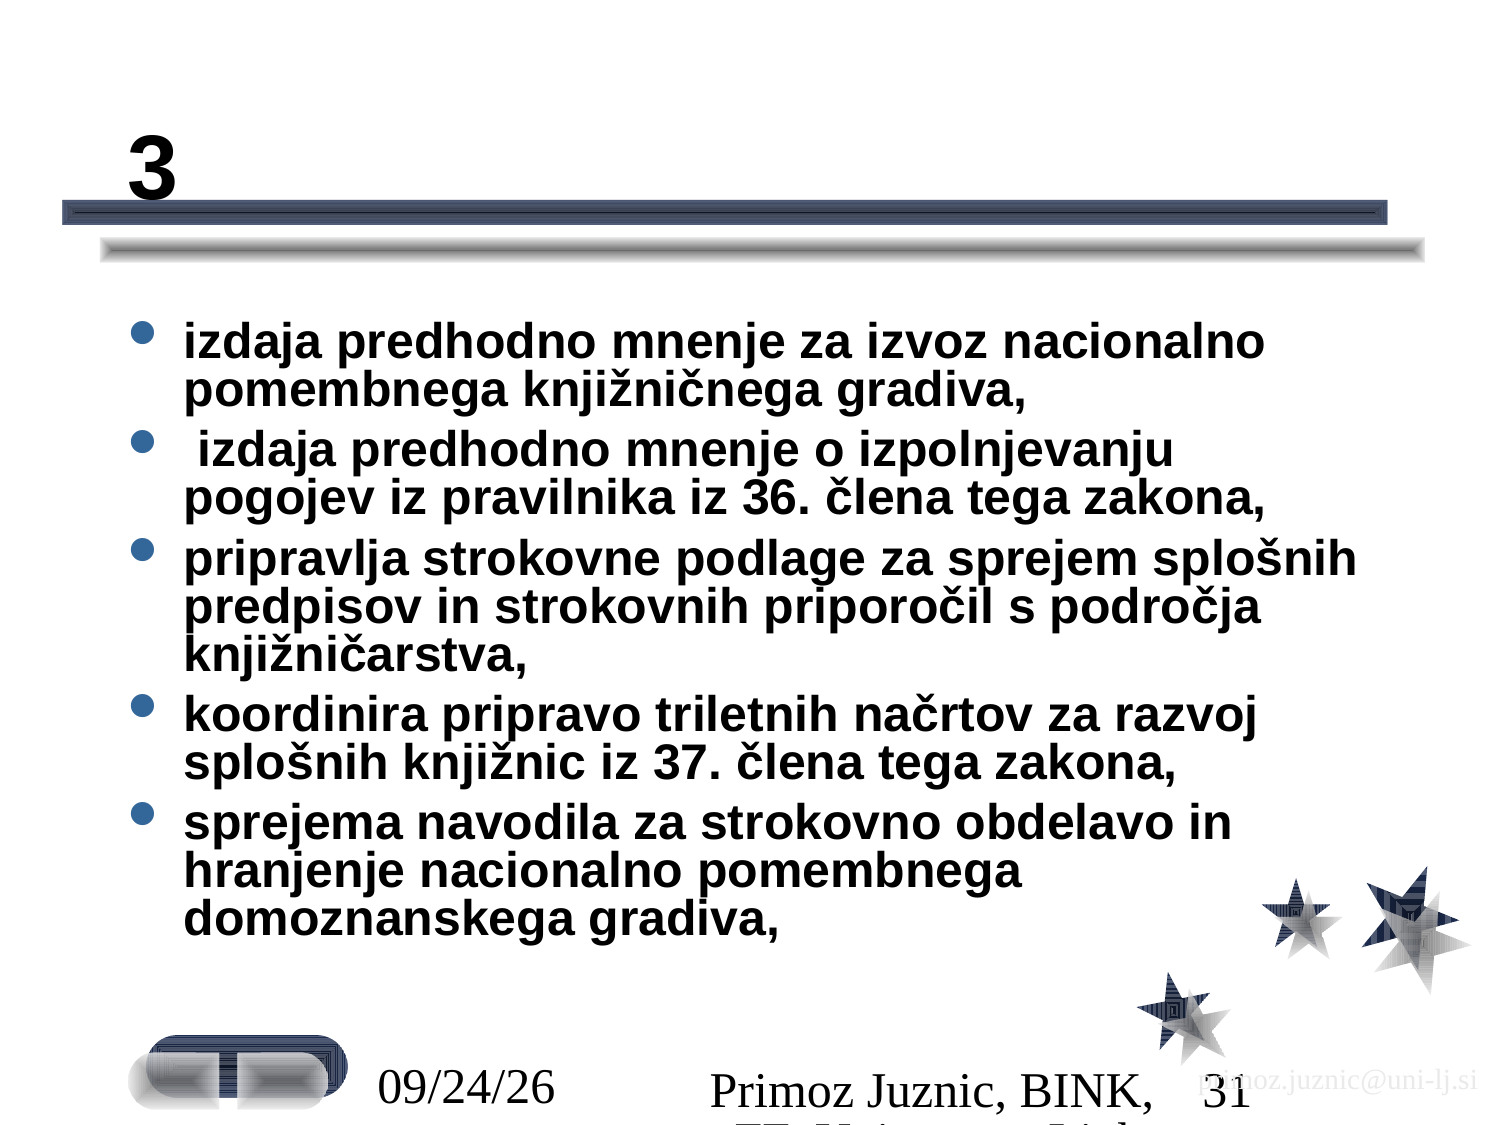

# 3
izdaja predhodno mnenje za izvoz nacionalno pomembnega knjižničnega gradiva,
 izdaja predhodno mnenje o izpolnjevanju pogojev iz pravilnika iz 36. člena tega zakona,
pripravlja strokovne podlage za sprejem splošnih predpisov in strokovnih priporočil s področja knjižničarstva,
koordinira pripravo triletnih načrtov za razvoj splošnih knjižnic iz 37. člena tega zakona,
sprejema navodila za strokovno obdelavo in hranjenje nacionalno pomembnega domoznanskega gradiva,
Primoz Juznic, BINK, FF, Univerza v Ljubljani
31